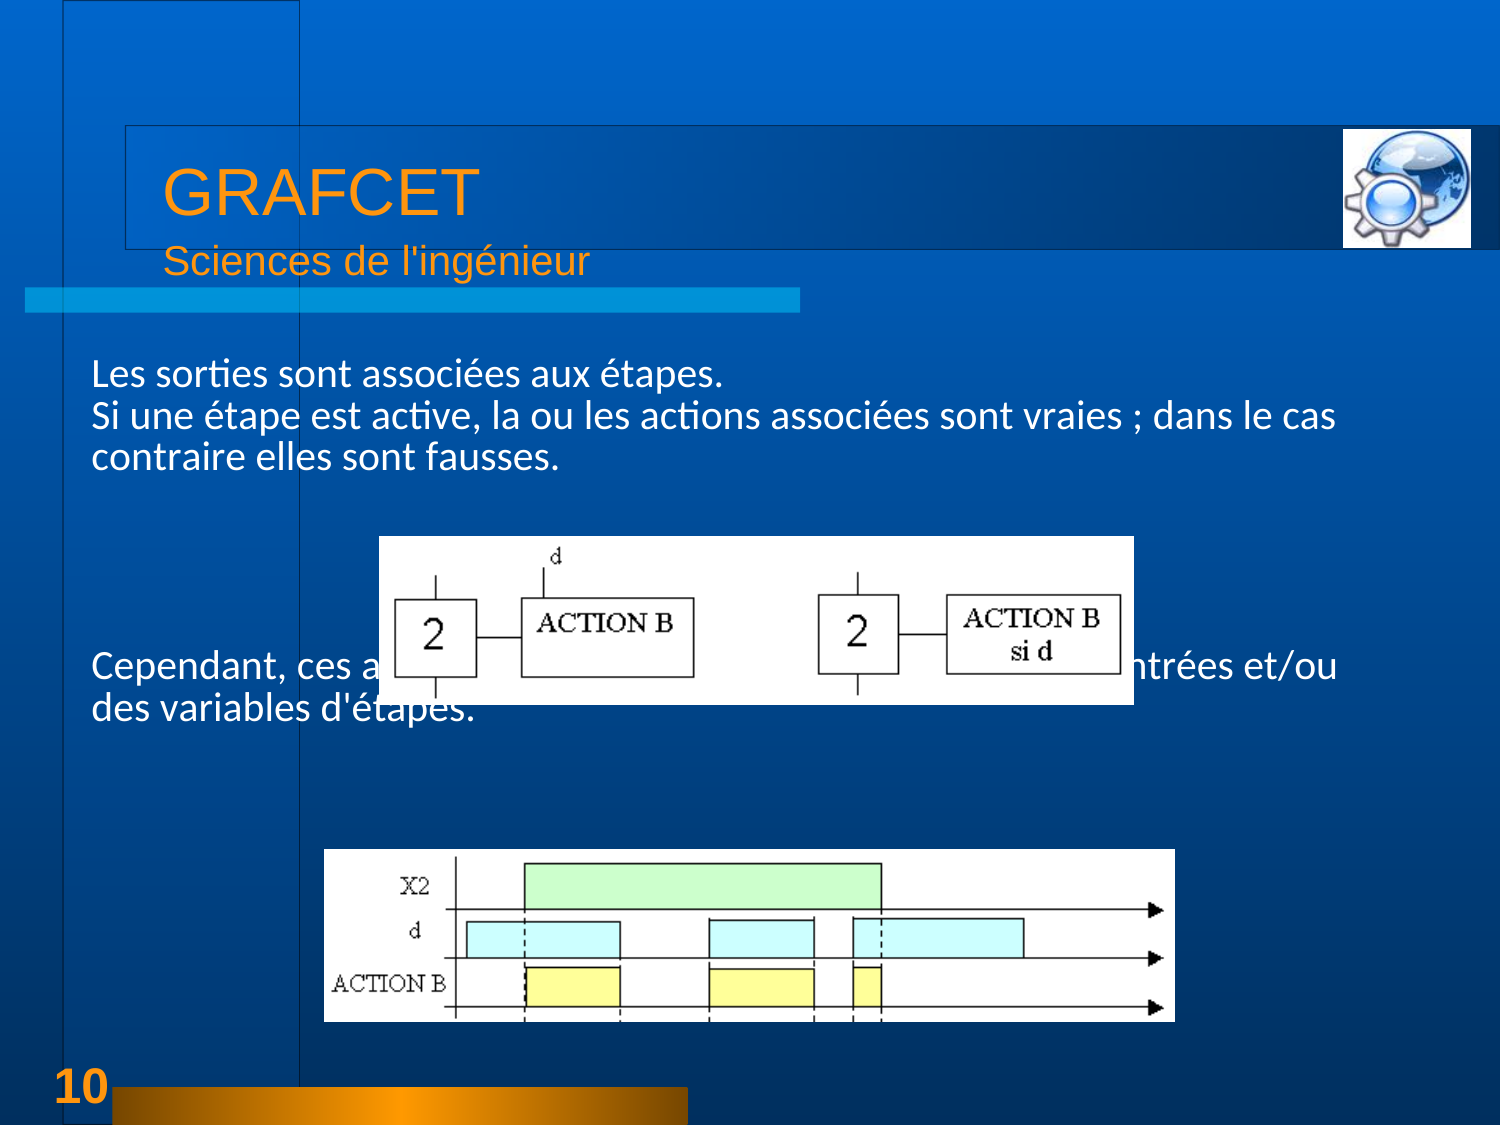

Les sorties sont associées aux étapes.
Si une étape est active, la ou les actions associées sont vraies ; dans le cas contraire elles sont fausses.
Cependant, ces actions peuvent être conditionnées par des entrées et/ou des variables d'étapes.